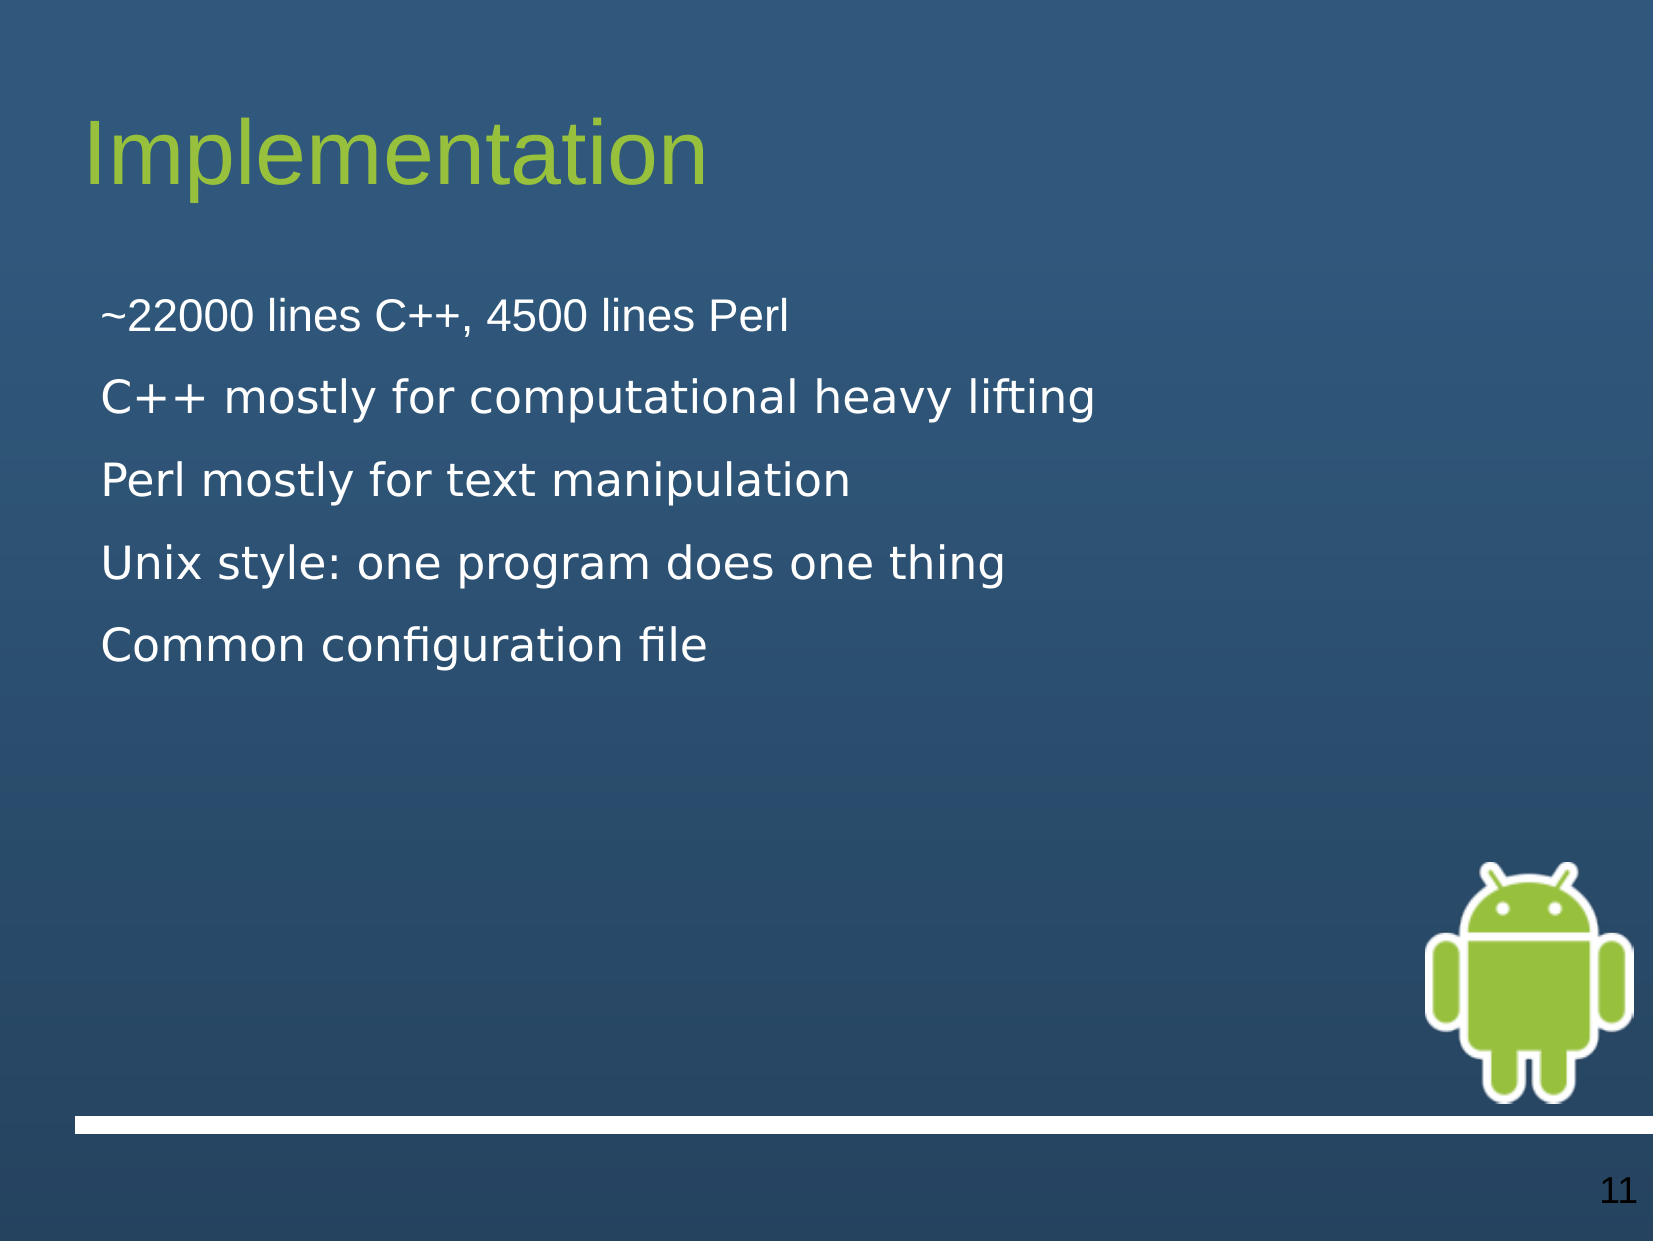

# Implementation
~22000 lines C++, 4500 lines Perl
C++ mostly for computational heavy lifting
Perl mostly for text manipulation
Unix style: one program does one thing
Common configuration file